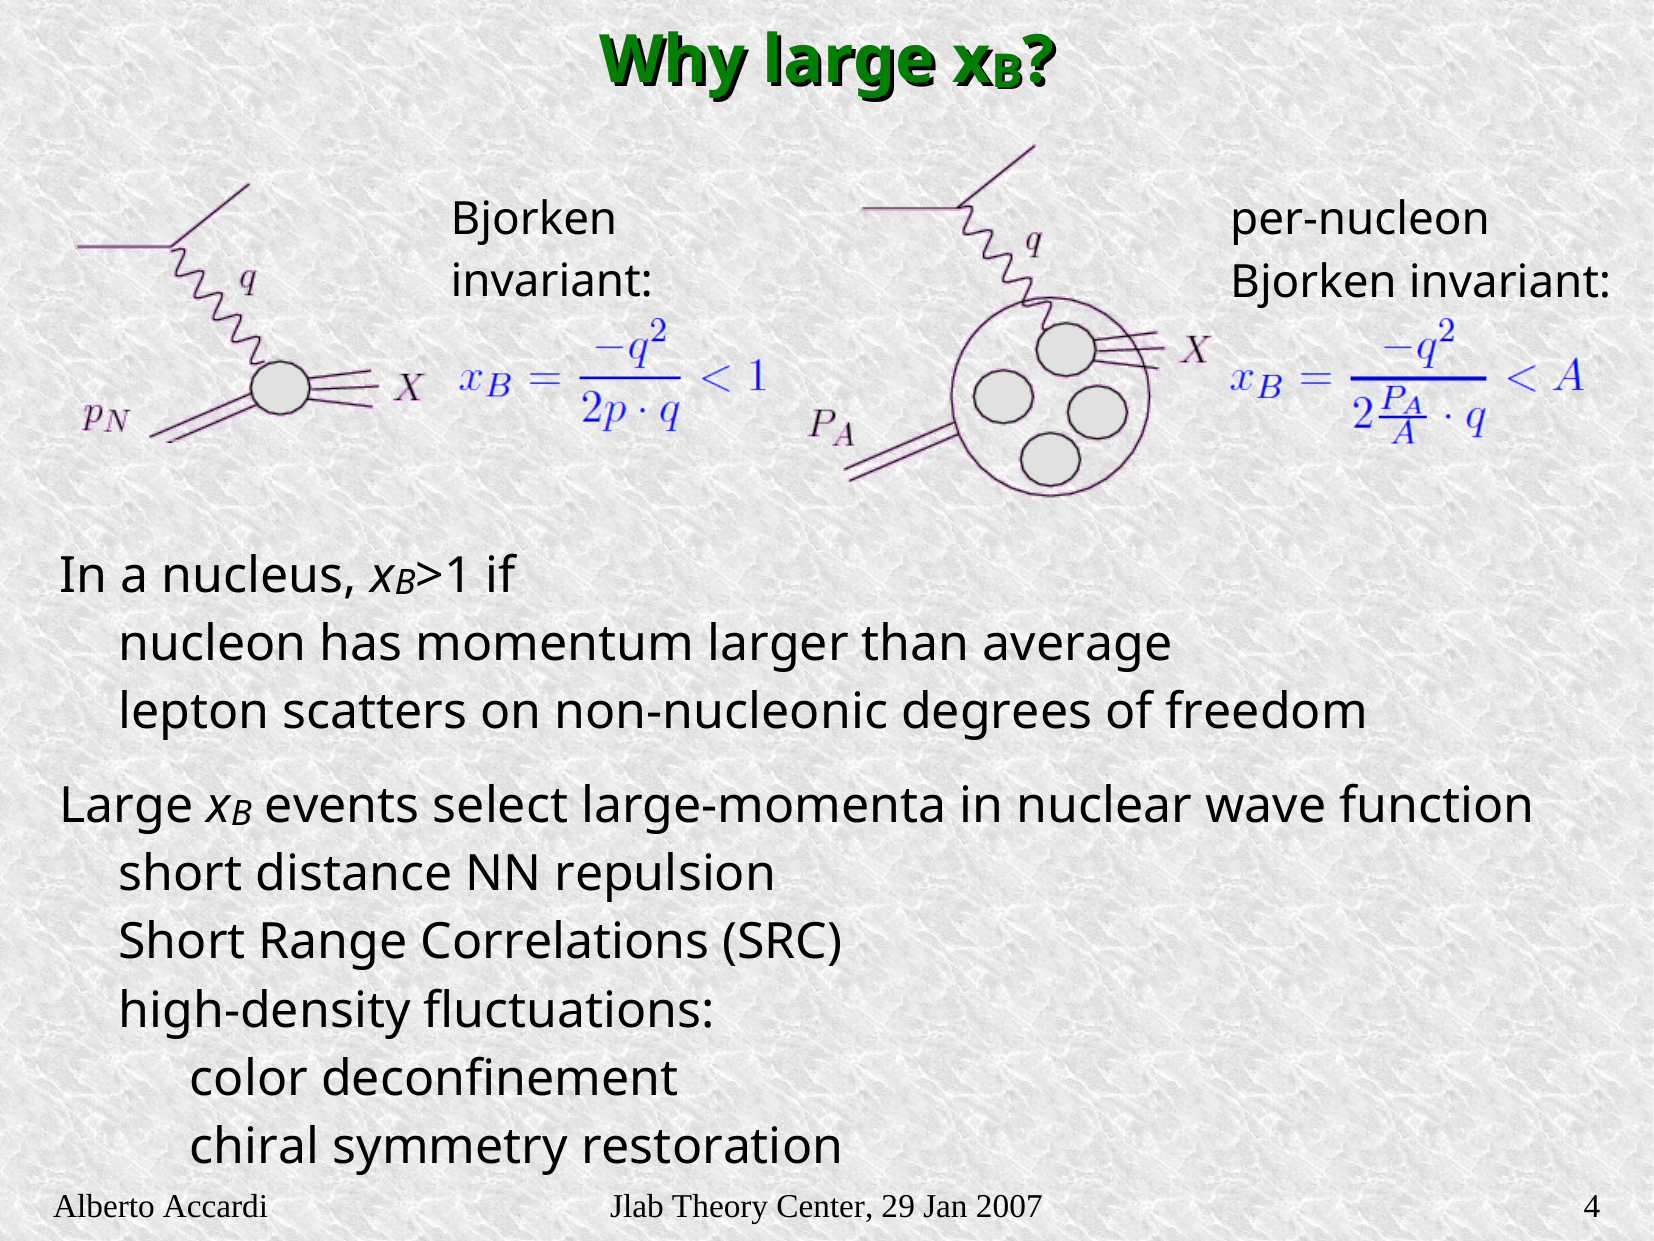

Why large xB?
Bjorken
invariant:
per-nucleon
Bjorken invariant:
In a nucleus, xB>1 if
nucleon has momentum larger than average
lepton scatters on non-nucleonic degrees of freedom
Large xB events select large-momenta in nuclear wave function
short distance NN repulsion
Short Range Correlations (SRC)
high-density fluctuations:
color deconfinement
chiral symmetry restoration
Alberto Accardi
Padova U.
4